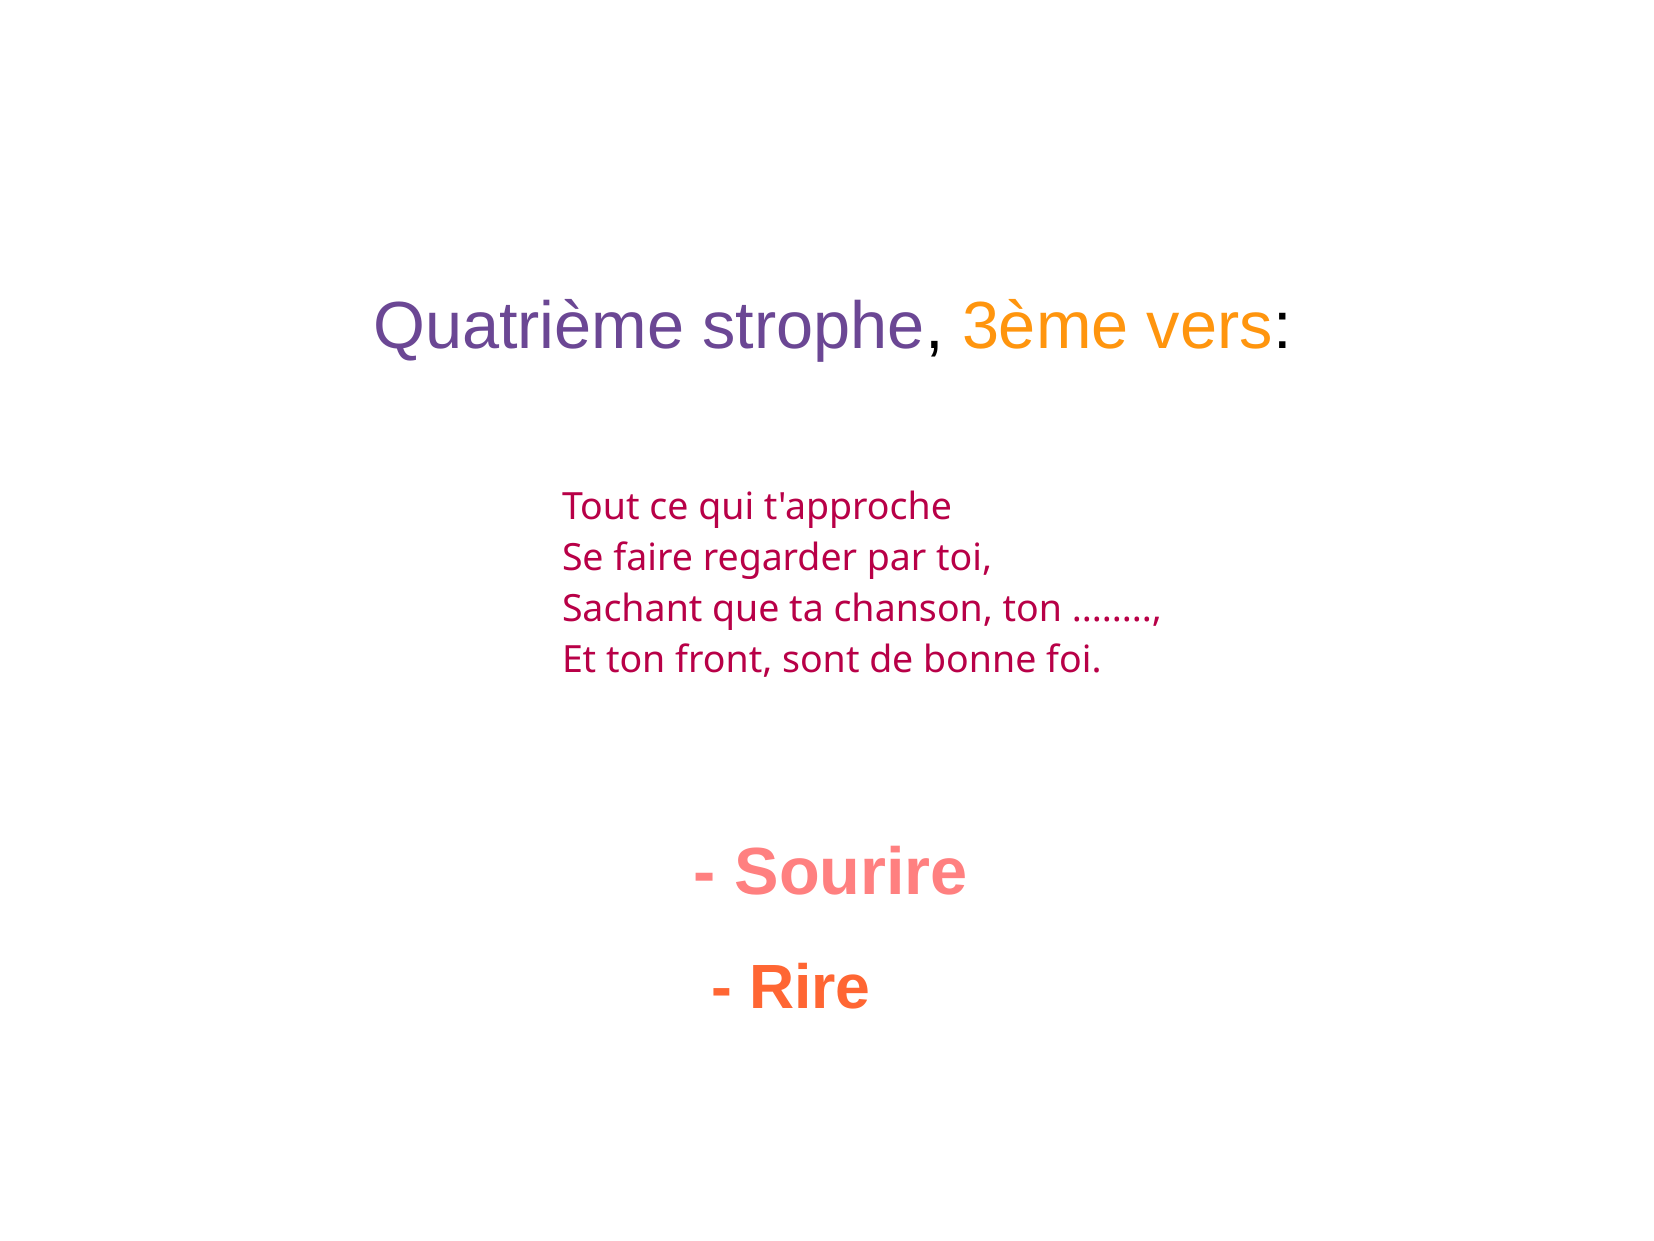

# Quatrième strophe, 3ème vers:
Tout ce qui t'approche
Se faire regarder par toi,
Sachant que ta chanson, ton ........,
Et ton front, sont de bonne foi.
- Sourire
 - Rire